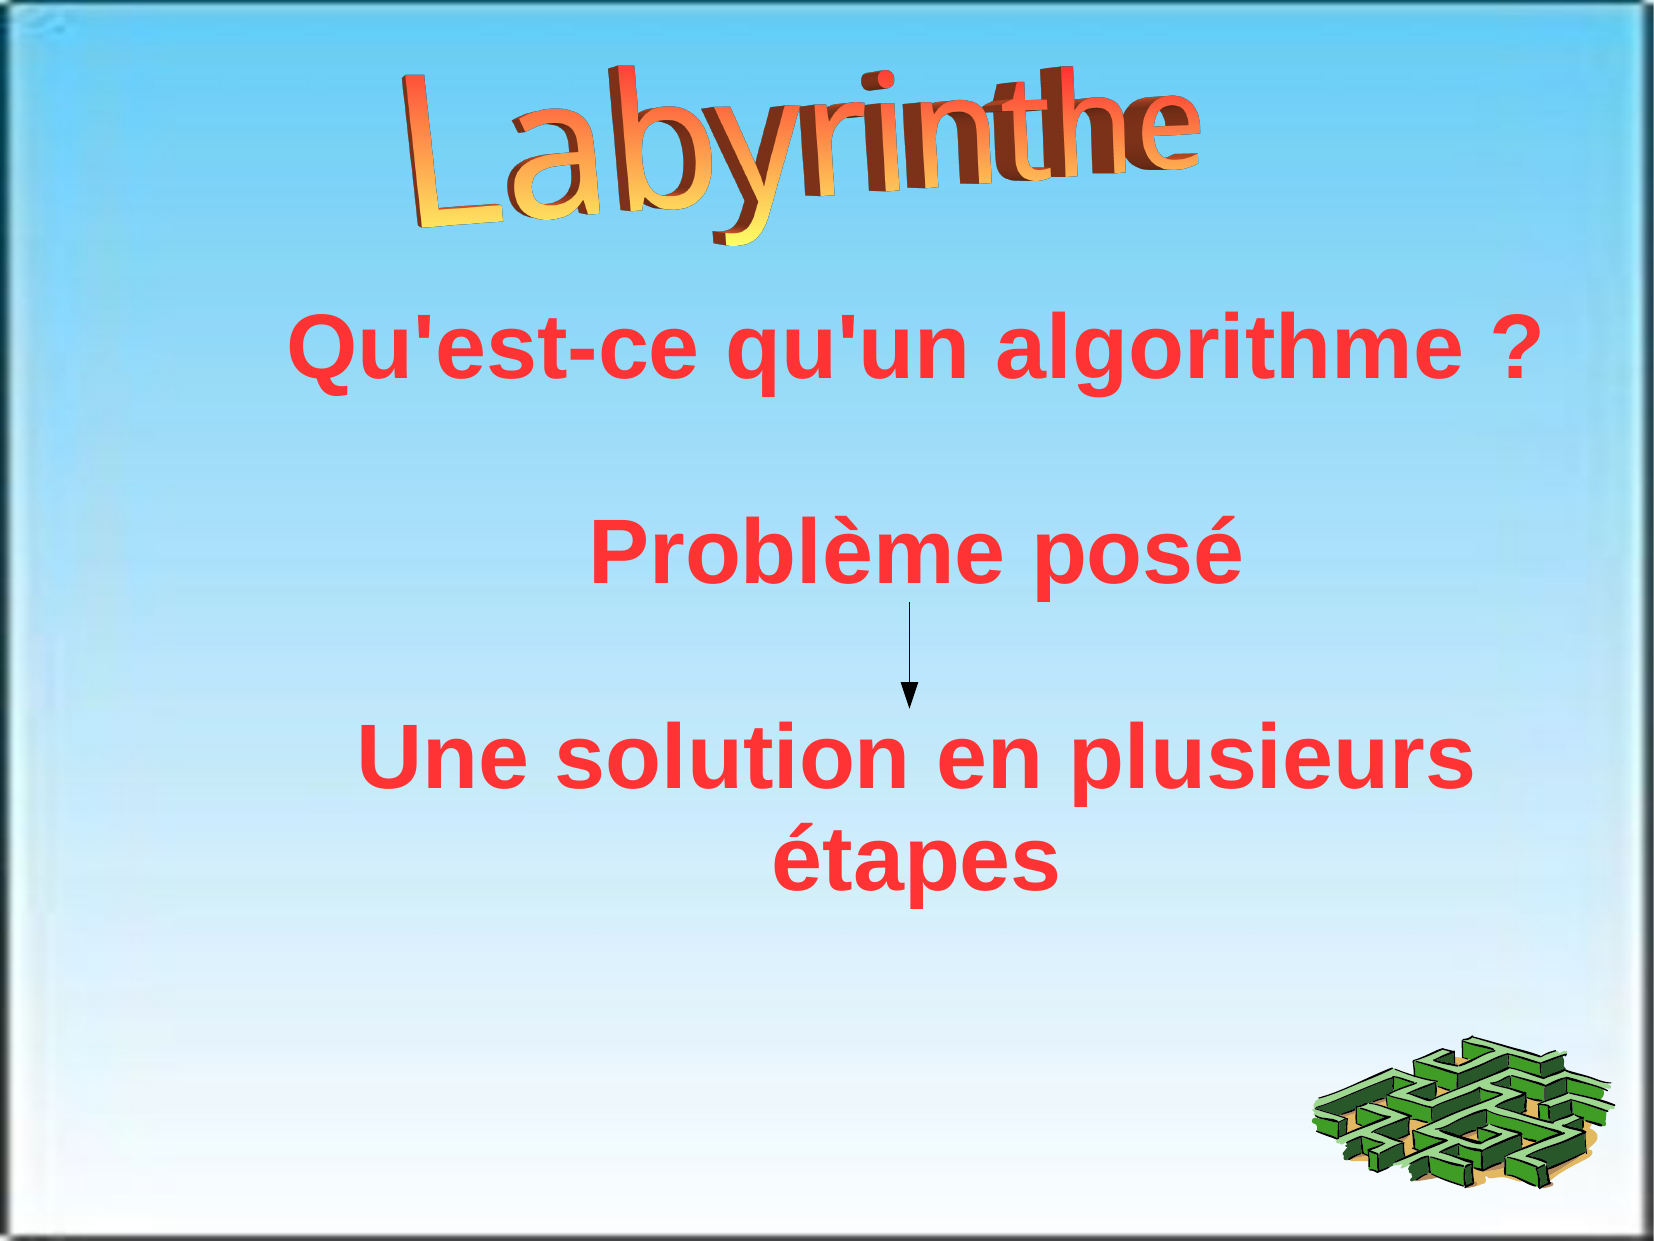

#
Labyrinthe
Qu'est-ce qu'un algorithme ?
Problème posé
Une solution en plusieurs étapes